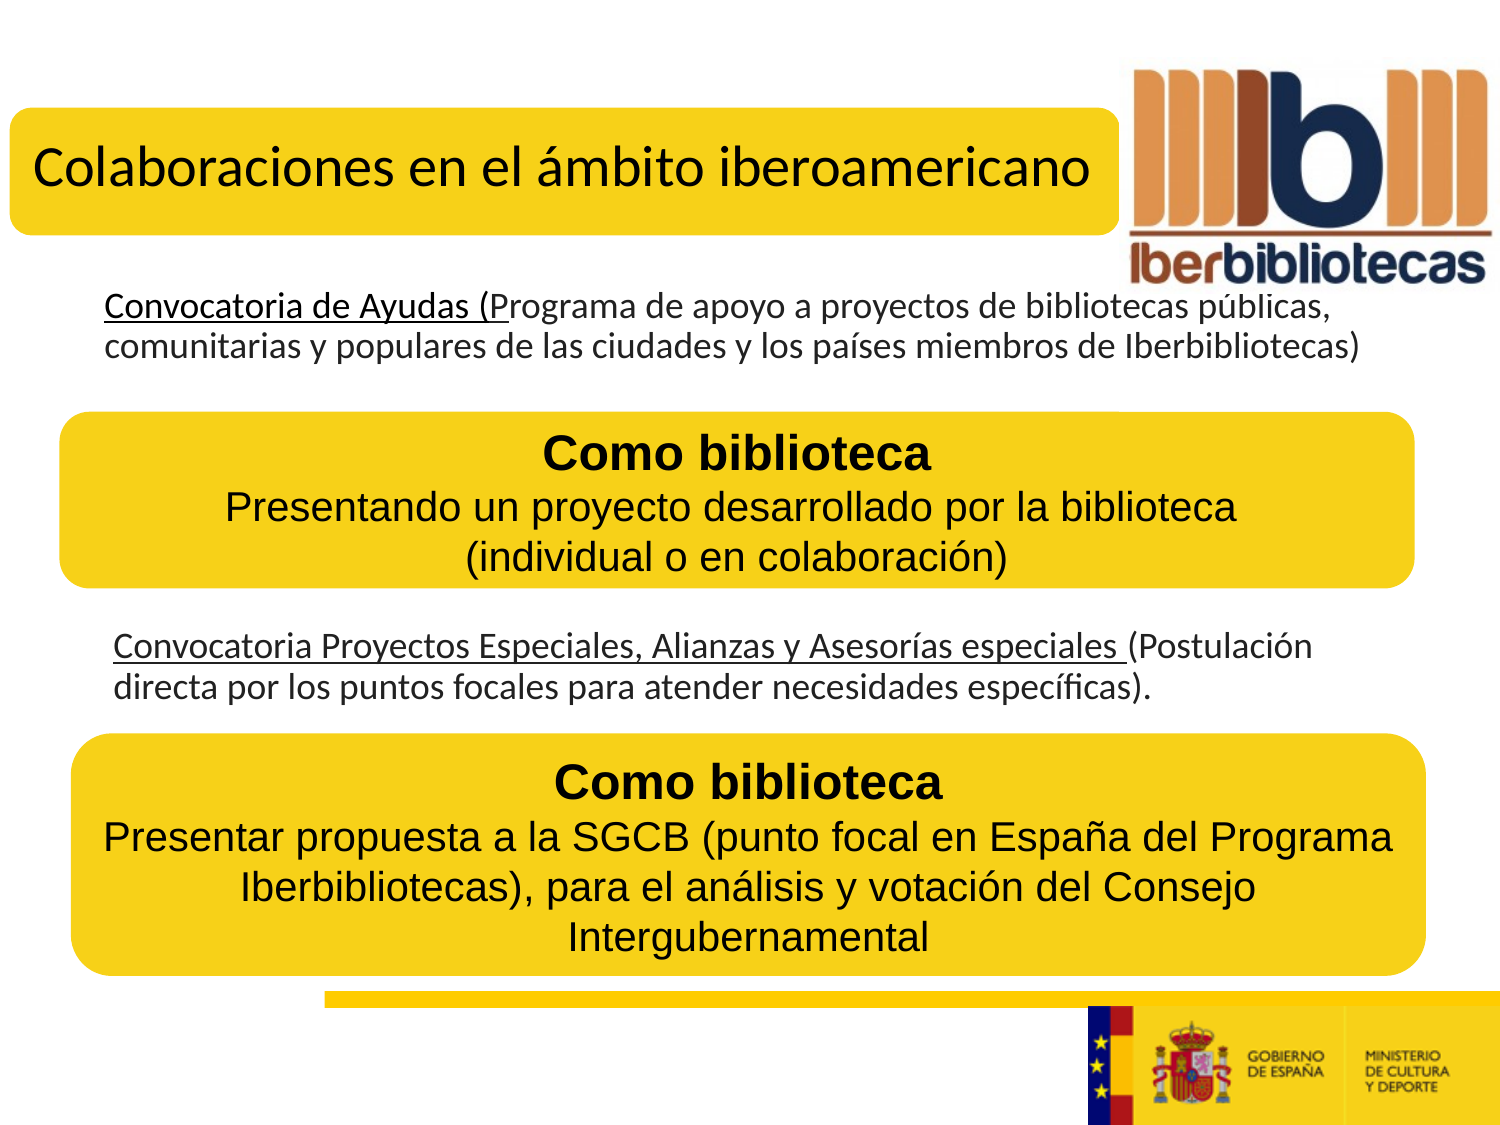

Colaboraciones en el ámbito iberoamericano
# Convocatoria de Ayudas (Programa de apoyo a proyectos de bibliotecas públicas, comunitarias y populares de las ciudades y los países miembros de Iberbibliotecas)
Como biblioteca
Presentando un proyecto desarrollado por la biblioteca
(individual o en colaboración)
Convocatoria Proyectos Especiales, Alianzas y Asesorías especiales (Postulación directa por los puntos focales para atender necesidades específicas).
Como biblioteca
Presentar propuesta a la SGCB (punto focal en España del Programa Iberbibliotecas), para el análisis y votación del Consejo Intergubernamental